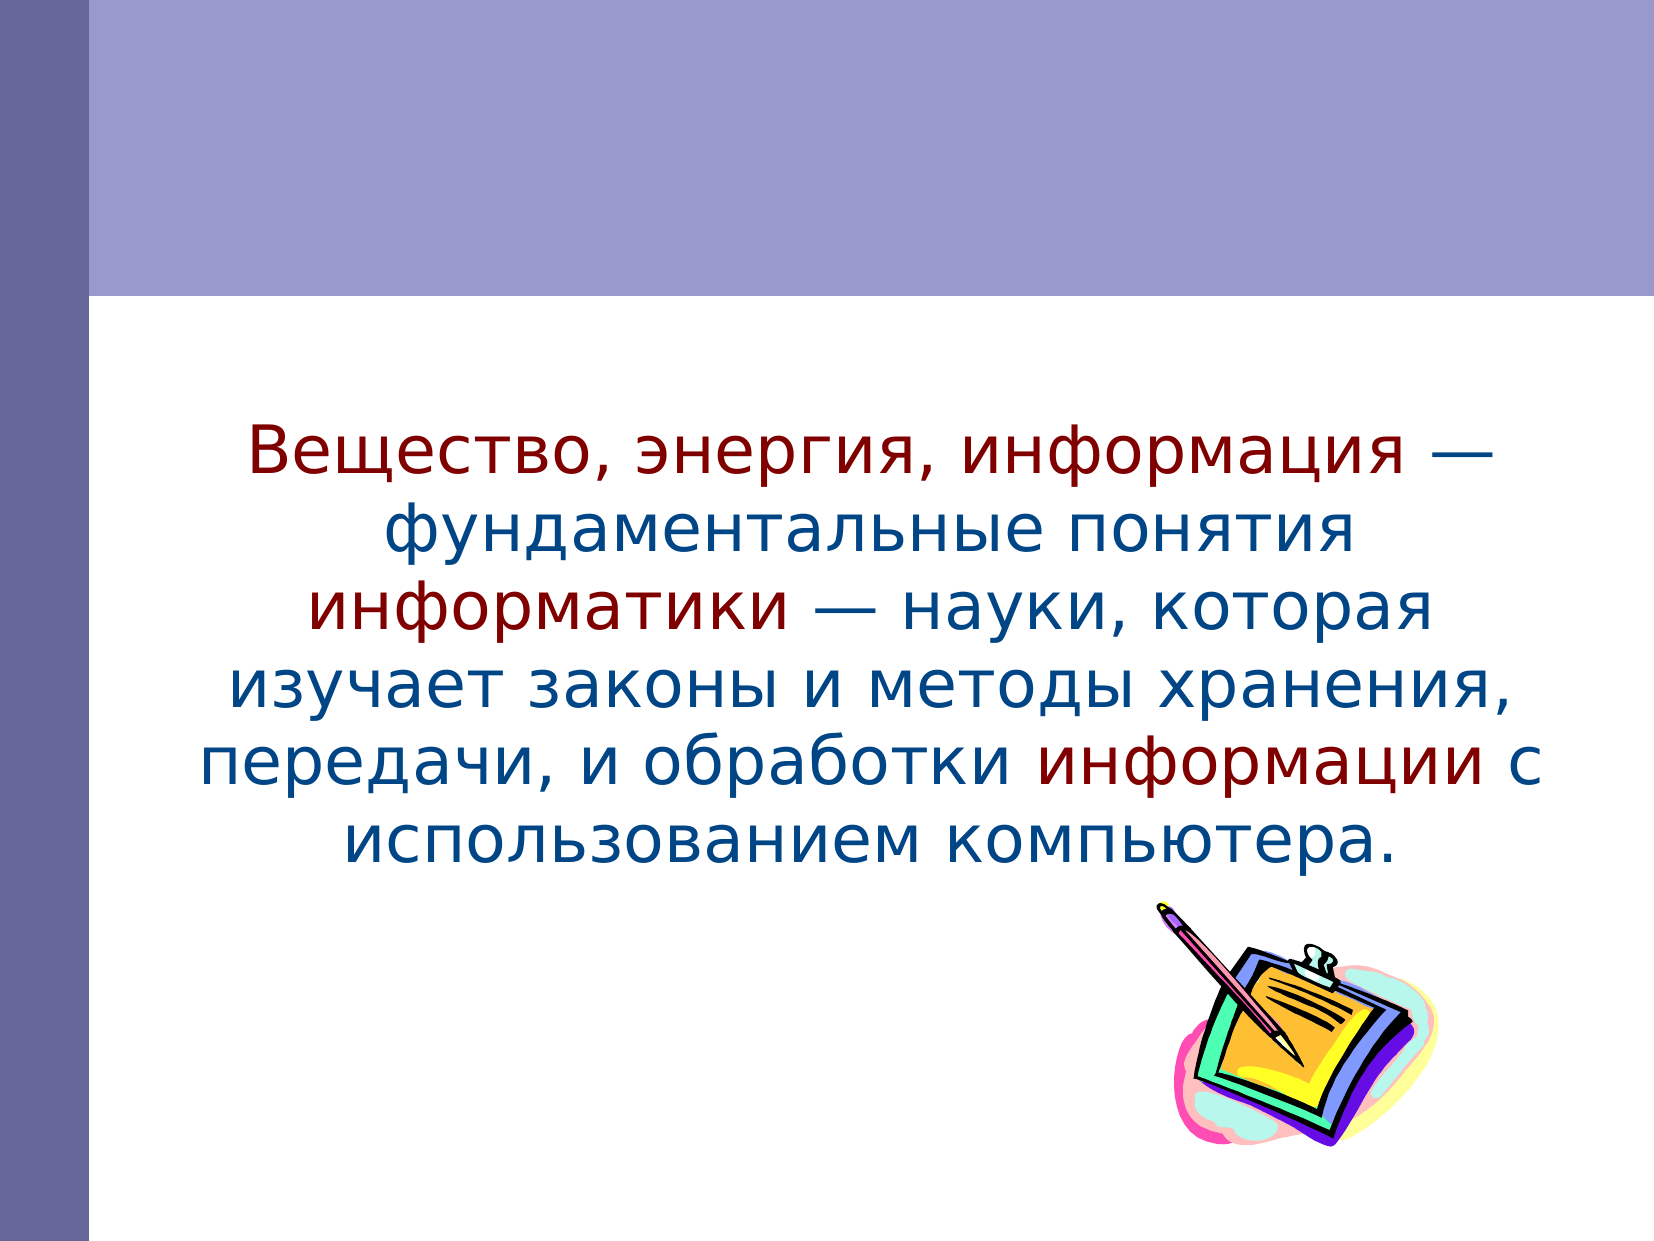

Вещество, энергия, информация — фундаментальные понятия информатики — науки, которая изучает законы и методы хранения, передачи, и обработки информации с использованием компьютера.